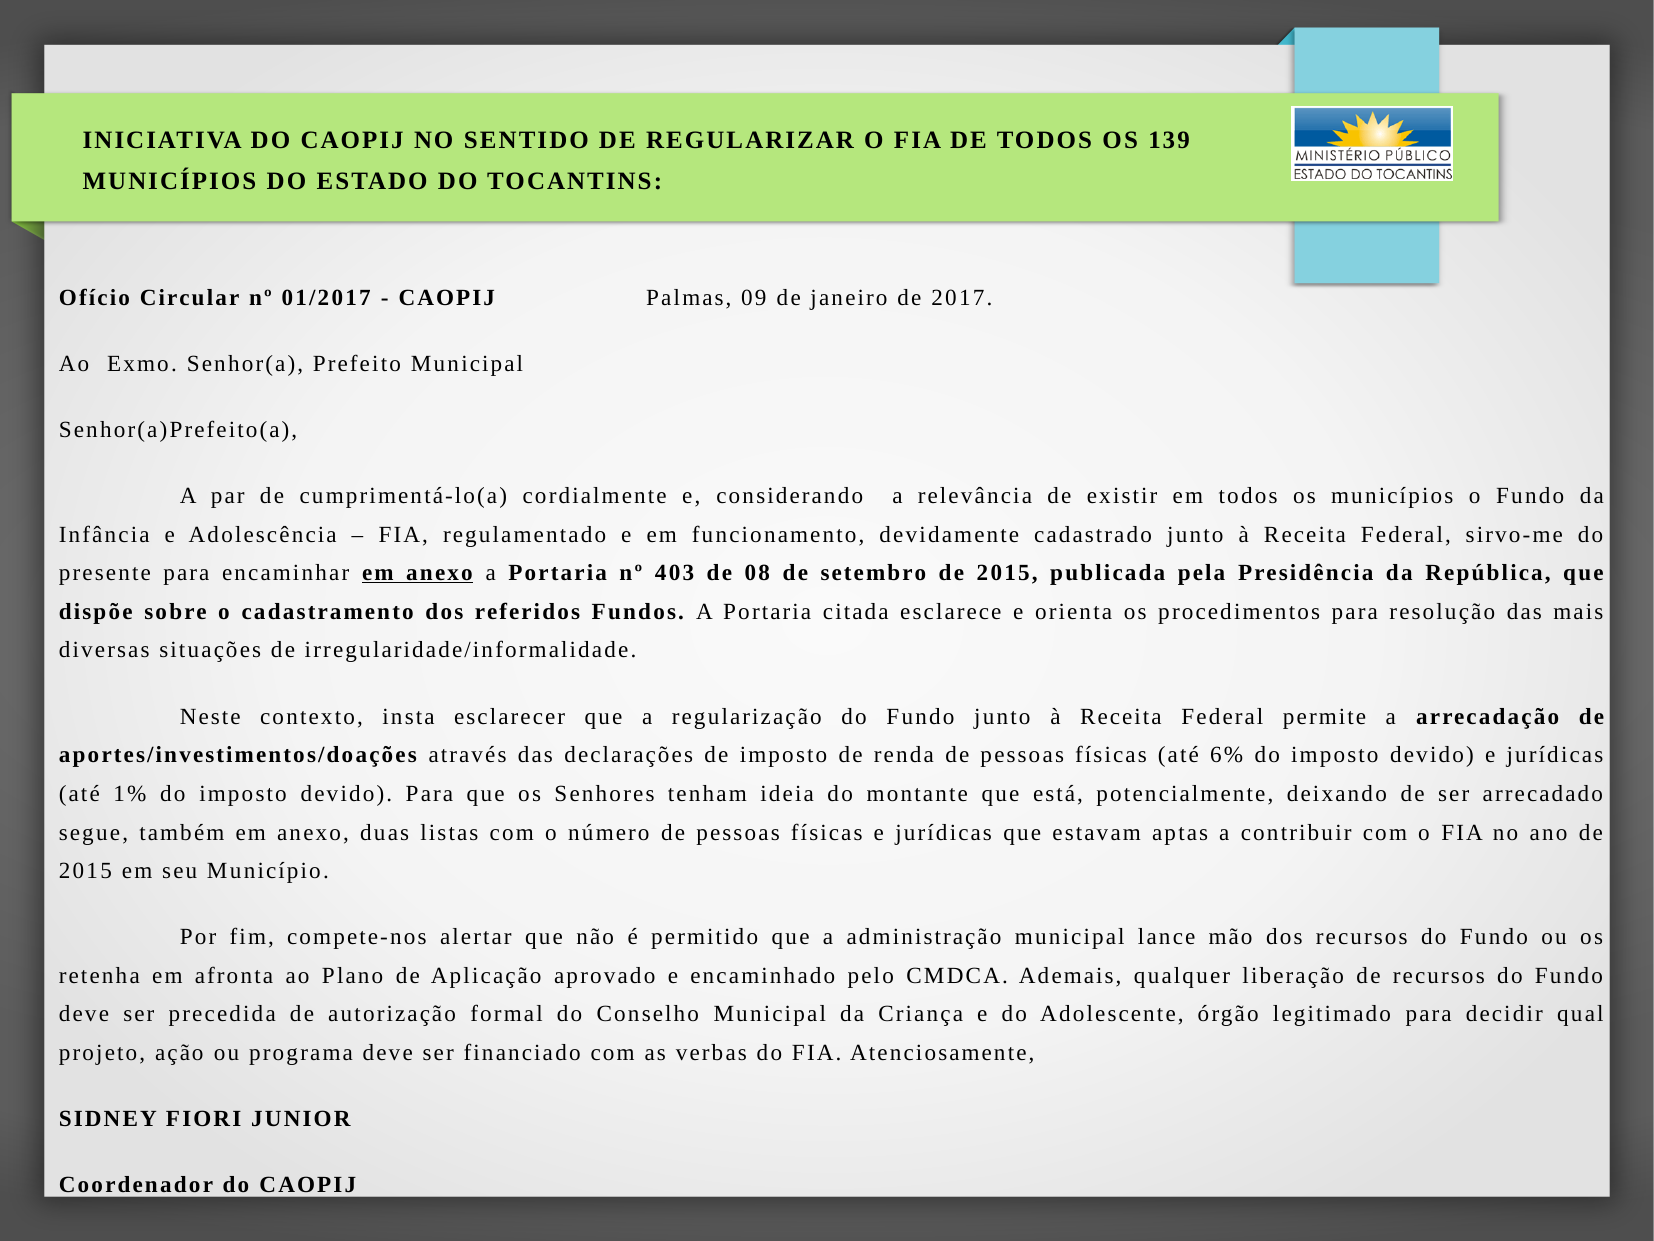

# INICIATIVA DO CAOPIJ NO SENTIDO DE REGULARIZAR O FIA DE TODOS OS 139 MUNICÍPIOS DO ESTADO DO TOCANTINS:
Ofício Circular nº 01/2017 - CAOPIJ Palmas, 09 de janeiro de 2017.
Ao Exmo. Senhor(a), Prefeito Municipal
Senhor(a)Prefeito(a),
A par de cumprimentá-lo(a) cordialmente e, considerando a relevância de existir em todos os municípios o Fundo da Infância e Adolescência – FIA, regulamentado e em funcionamento, devidamente cadastrado junto à Receita Federal, sirvo-me do presente para encaminhar em anexo a Portaria nº 403 de 08 de setembro de 2015, publicada pela Presidência da República, que dispõe sobre o cadastramento dos referidos Fundos. A Portaria citada esclarece e orienta os procedimentos para resolução das mais diversas situações de irregularidade/informalidade.
Neste contexto, insta esclarecer que a regularização do Fundo junto à Receita Federal permite a arrecadação de aportes/investimentos/doações através das declarações de imposto de renda de pessoas físicas (até 6% do imposto devido) e jurídicas (até 1% do imposto devido). Para que os Senhores tenham ideia do montante que está, potencialmente, deixando de ser arrecadado segue, também em anexo, duas listas com o número de pessoas físicas e jurídicas que estavam aptas a contribuir com o FIA no ano de 2015 em seu Município.
Por fim, compete-nos alertar que não é permitido que a administração municipal lance mão dos recursos do Fundo ou os retenha em afronta ao Plano de Aplicação aprovado e encaminhado pelo CMDCA. Ademais, qualquer liberação de recursos do Fundo deve ser precedida de autorização formal do Conselho Municipal da Criança e do Adolescente, órgão legitimado para decidir qual projeto, ação ou programa deve ser financiado com as verbas do FIA. Atenciosamente,
SIDNEY FIORI JUNIOR
Coordenador do CAOPIJ